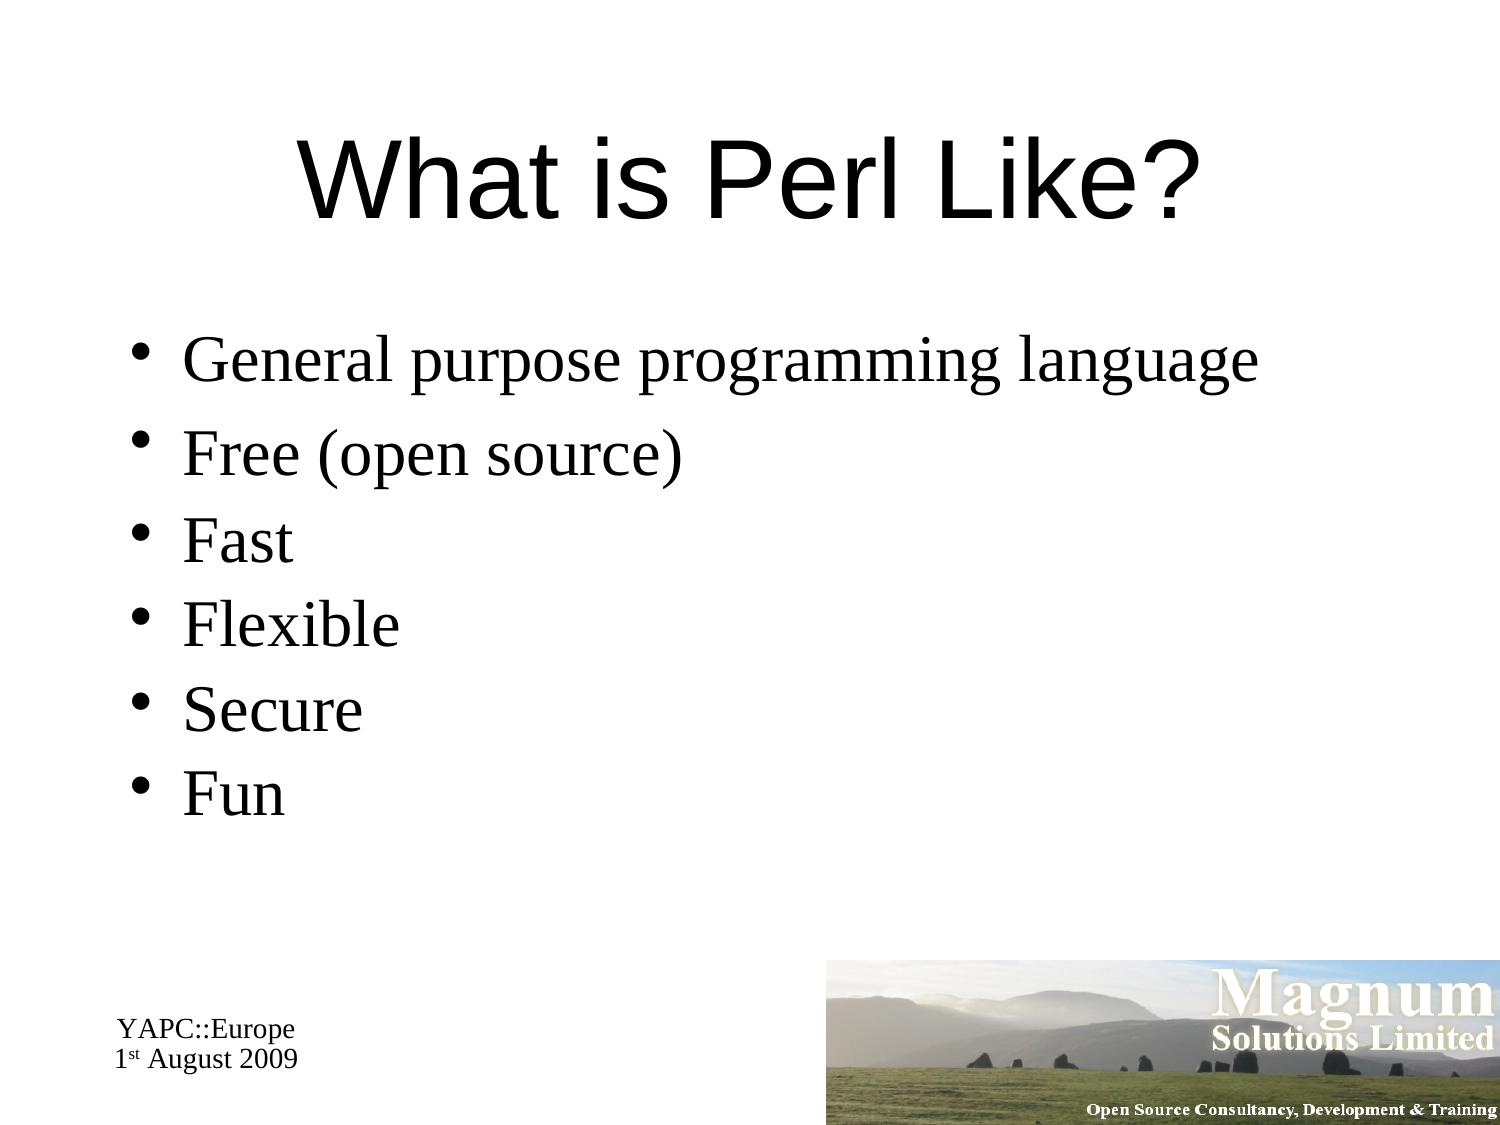

# What is Perl Like?
General purpose programming language
Free (open source)‏
Fast
Flexible
Secure
Fun
10